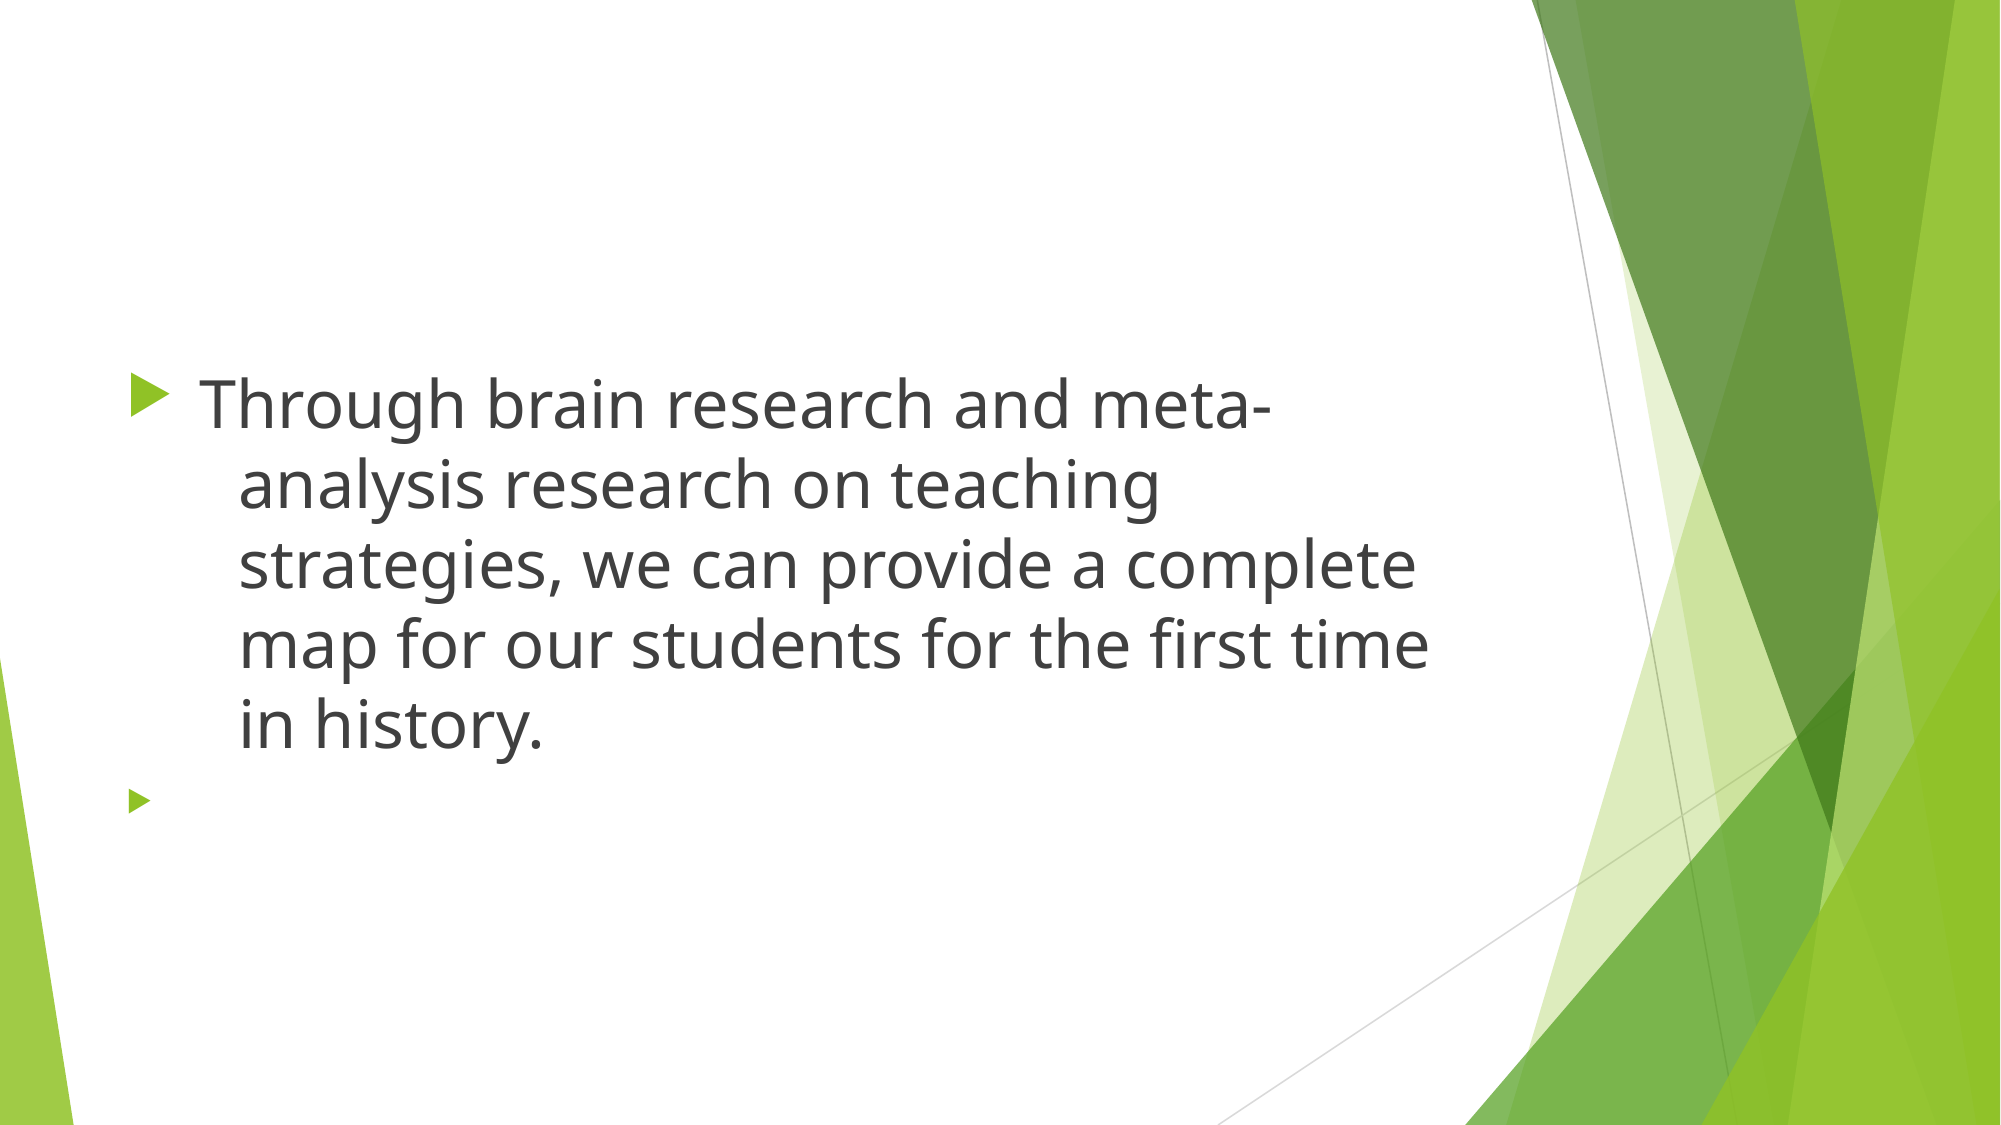

#
 Through brain research and meta-analysis research on teaching strategies, we can provide a complete map for our students for the first time in history.